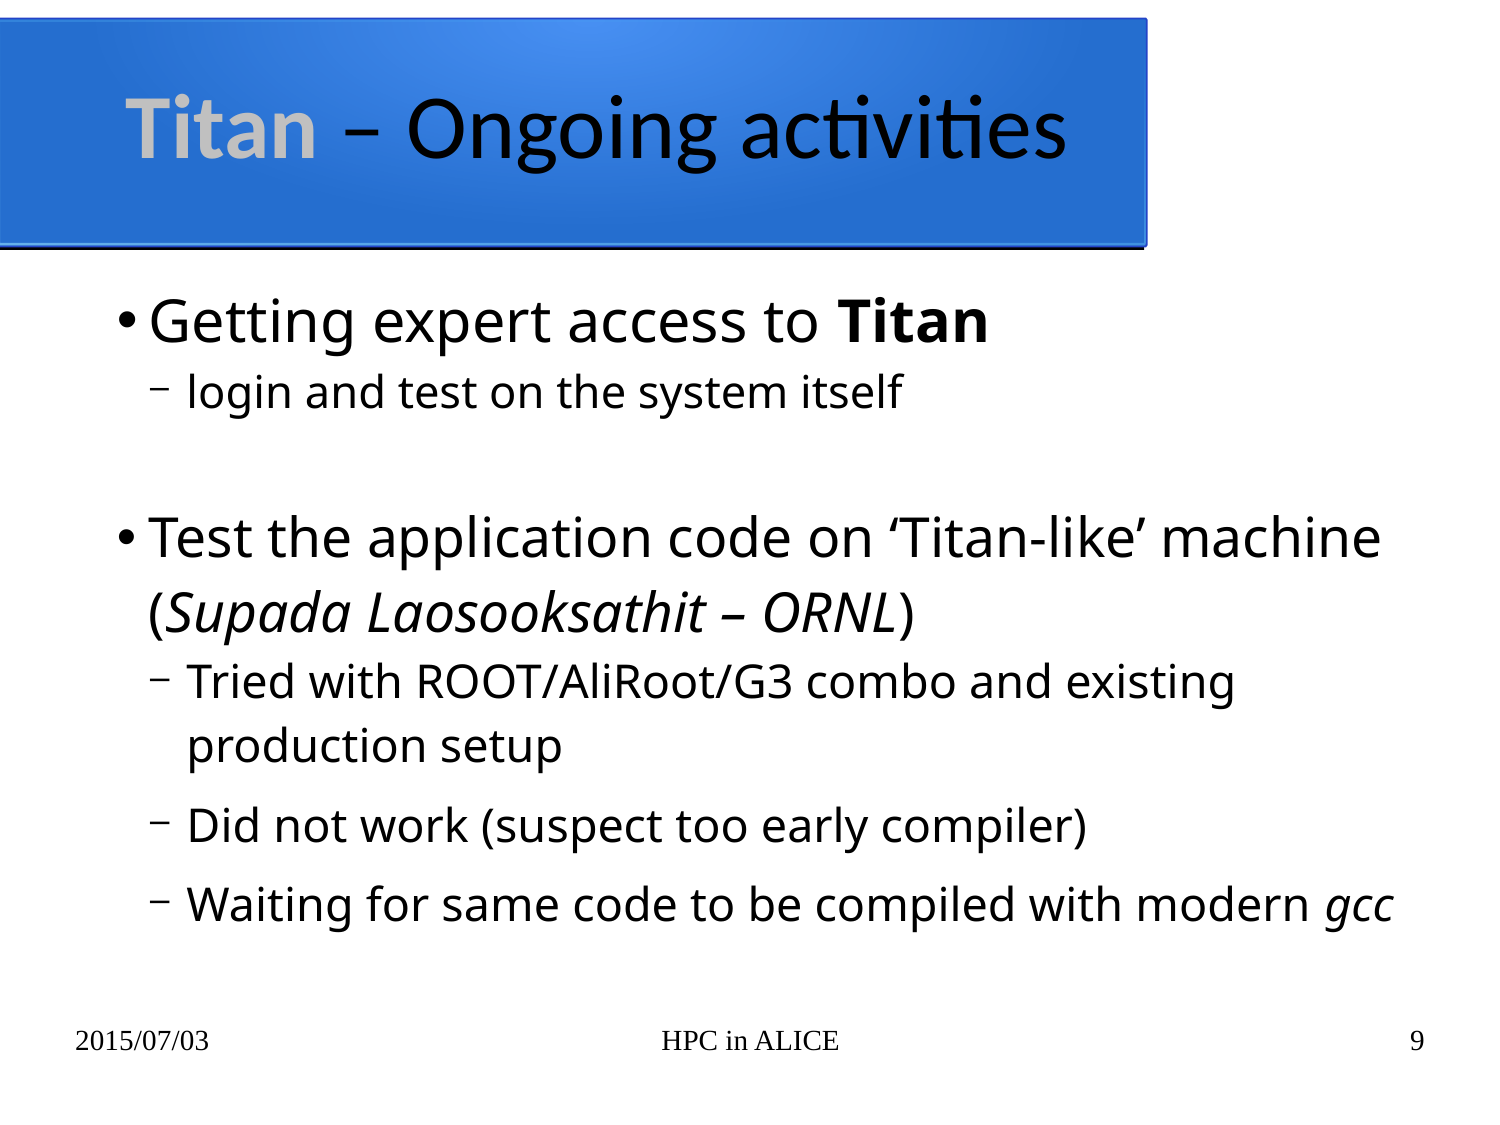

# Titan – Ongoing activities
Getting expert access to Titan
login and test on the system itself
Test the application code on ‘Titan-like’ machine (Supada Laosooksathit – ORNL)
Tried with ROOT/AliRoot/G3 combo and existing production setup
Did not work (suspect too early compiler)
Waiting for same code to be compiled with modern gcc
2015/07/03
HPC in ALICE
9